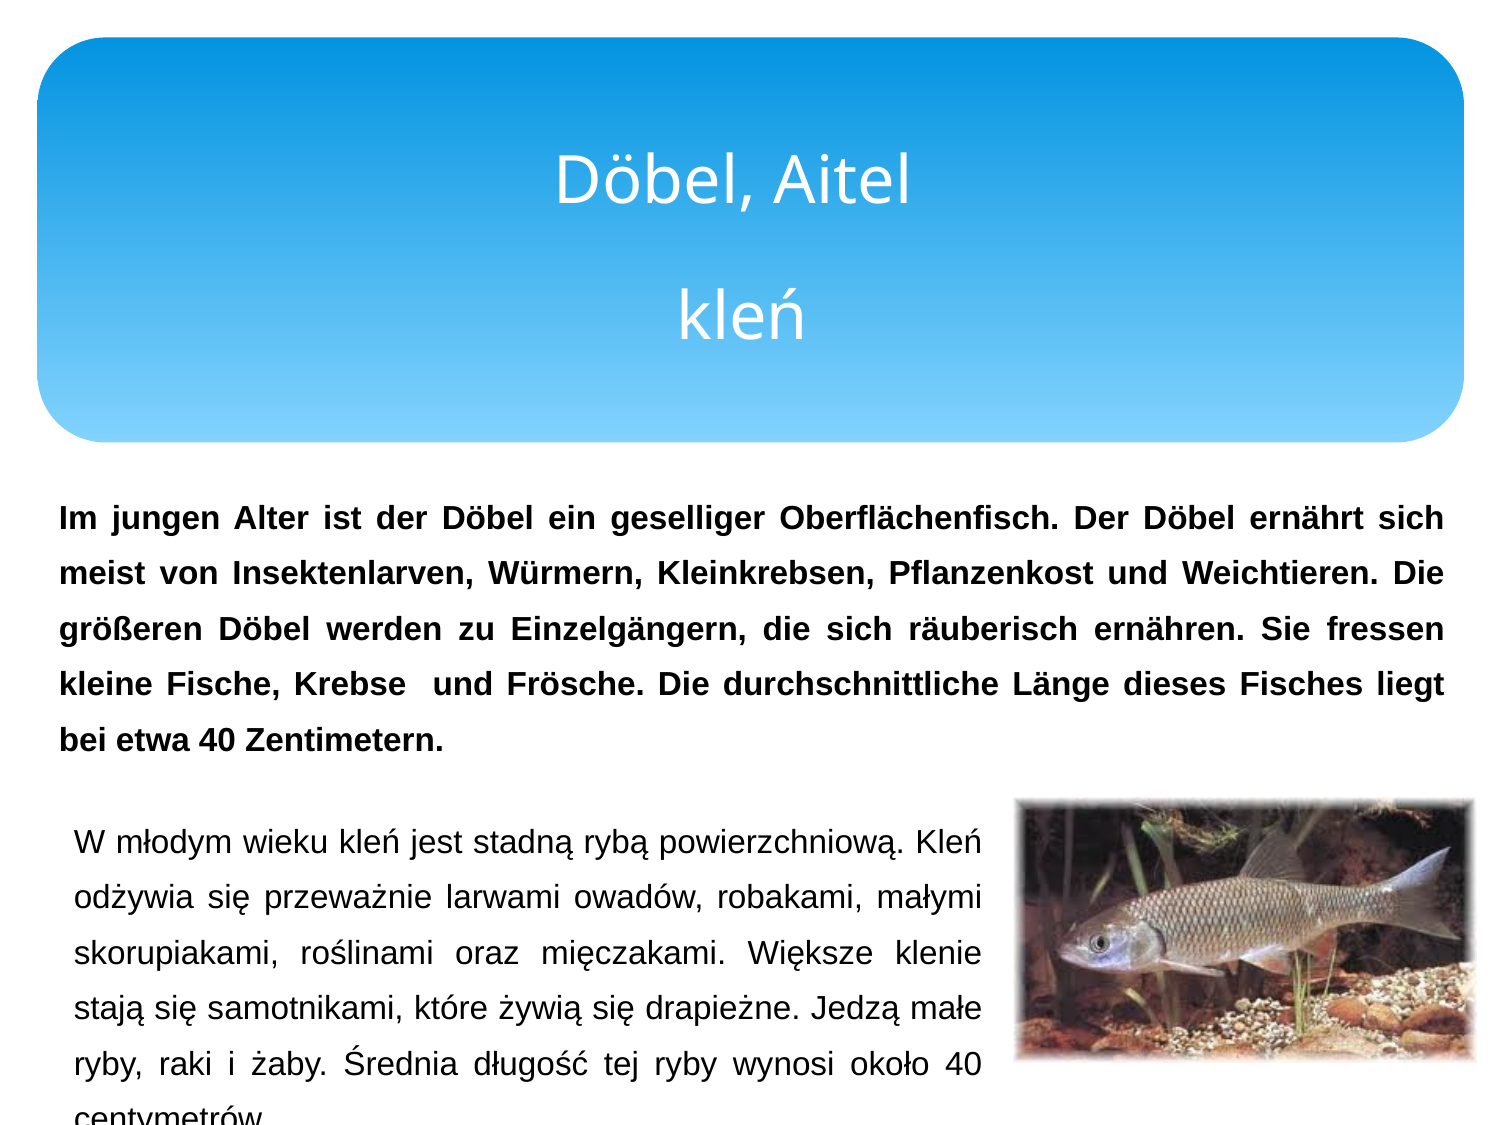

# Döbel, Aitel kleń
Im jungen Alter ist der Döbel ein geselliger Oberflächenfisch. Der Döbel ernährt sich meist von Insektenlarven, Würmern, Kleinkrebsen, Pflanzenkost und Weichtieren. Die größeren Döbel werden zu Einzelgängern, die sich räuberisch ernähren. Sie fressen kleine Fische, Krebse und Frösche. Die durchschnittliche Länge dieses Fisches liegt bei etwa 40 Zentimetern.
W młodym wieku kleń jest stadną rybą powierzchniową. Kleń odżywia się przeważnie larwami owadów, robakami, małymi skorupiakami, roślinami oraz mięczakami. Większe klenie stają się samotnikami, które żywią się drapieżne. Jedzą małe ryby, raki i żaby. Średnia długość tej ryby wynosi około 40 centymetrów.